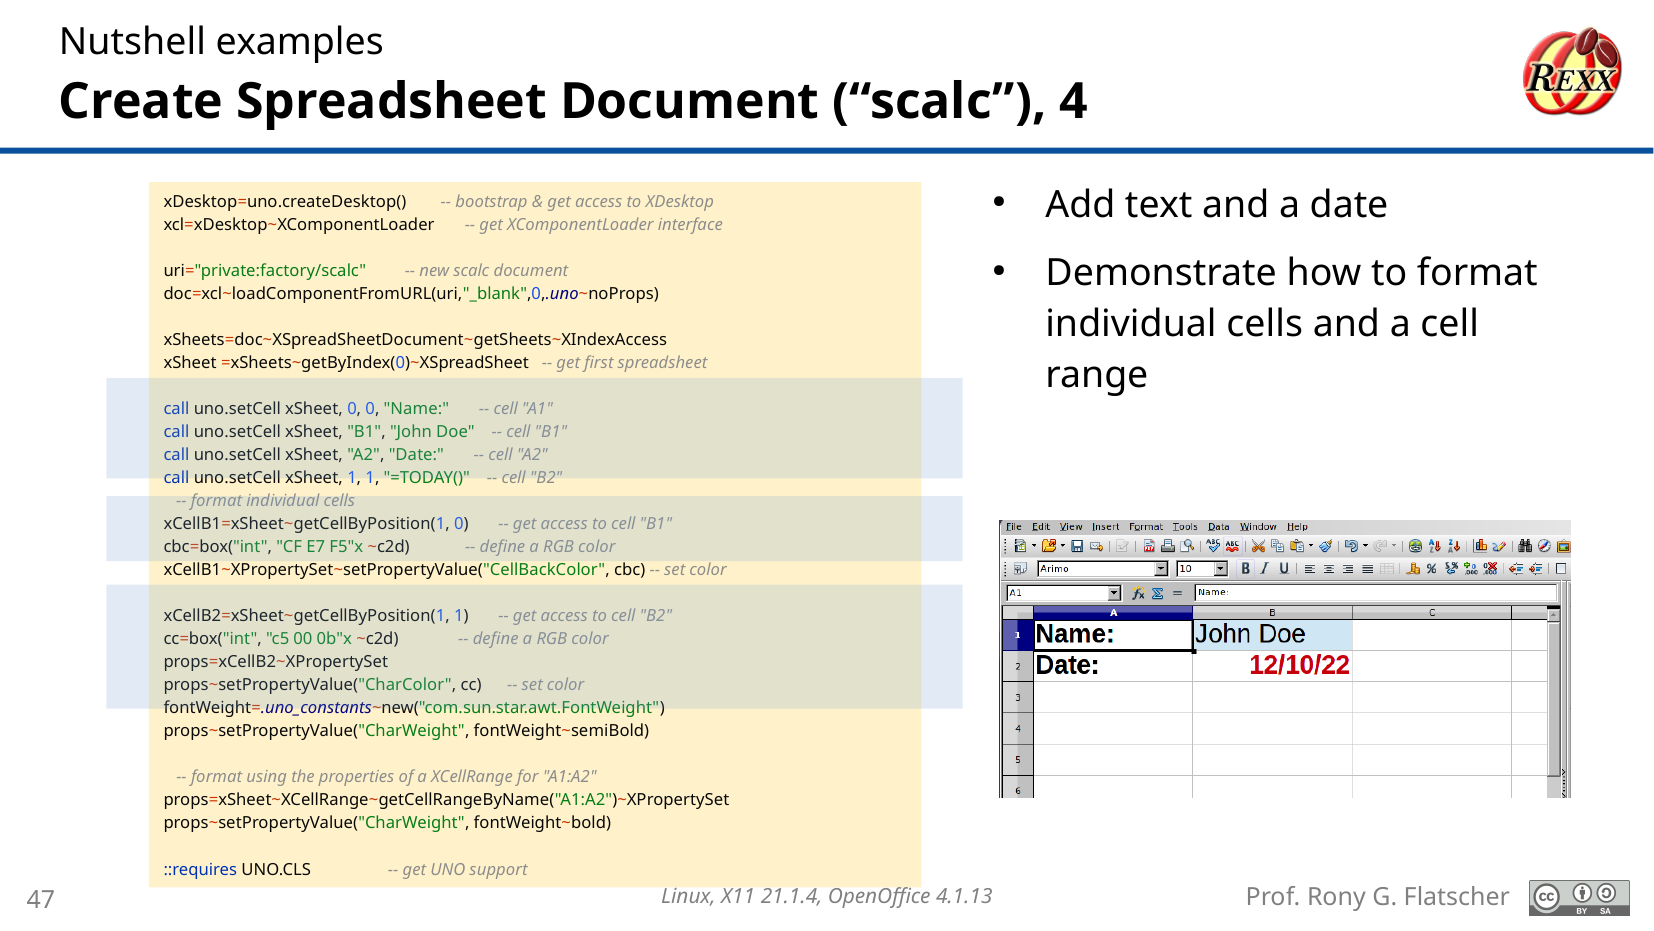

# Nutshell examples Create Spreadsheet Document (“scalc”), 4
Add text and a date
Demonstrate how to format individual cells and a cell range
xDesktop=uno.createDesktop() -- bootstrap & get access to XDesktop
xcl=xDesktop~XComponentLoader -- get XComponentLoader interface
uri="private:factory/scalc" -- new scalc document
doc=xcl~loadComponentFromURL(uri,"_blank",0,.uno~noProps)
xSheets=doc~XSpreadSheetDocument~getSheets~XIndexAccess
xSheet =xSheets~getByIndex(0)~XSpreadSheet -- get first spreadsheet
call uno.setCell xSheet, 0, 0, "Name:" -- cell "A1"
call uno.setCell xSheet, "B1", "John Doe" -- cell "B1"
call uno.setCell xSheet, "A2", "Date:" -- cell "A2"
call uno.setCell xSheet, 1, 1, "=TODAY()" -- cell "B2"
 -- format individual cells
xCellB1=xSheet~getCellByPosition(1, 0) -- get access to cell "B1"
cbc=box("int", "CF E7 F5"x ~c2d) -- define a RGB color
xCellB1~XPropertySet~setPropertyValue("CellBackColor", cbc) -- set color
xCellB2=xSheet~getCellByPosition(1, 1) -- get access to cell "B2"
cc=box("int", "c5 00 0b"x ~c2d) -- define a RGB color
props=xCellB2~XPropertySet
props~setPropertyValue("CharColor", cc) -- set color
fontWeight=.uno_constants~new("com.sun.star.awt.FontWeight")
props~setPropertyValue("CharWeight", fontWeight~semiBold)
 -- format using the properties of a XCellRange for "A1:A2"
props=xSheet~XCellRange~getCellRangeByName("A1:A2")~XPropertySet
props~setPropertyValue("CharWeight", fontWeight~bold)
::requires UNO.CLS -- get UNO support
Linux, X11 21.1.4, OpenOffice 4.1.13